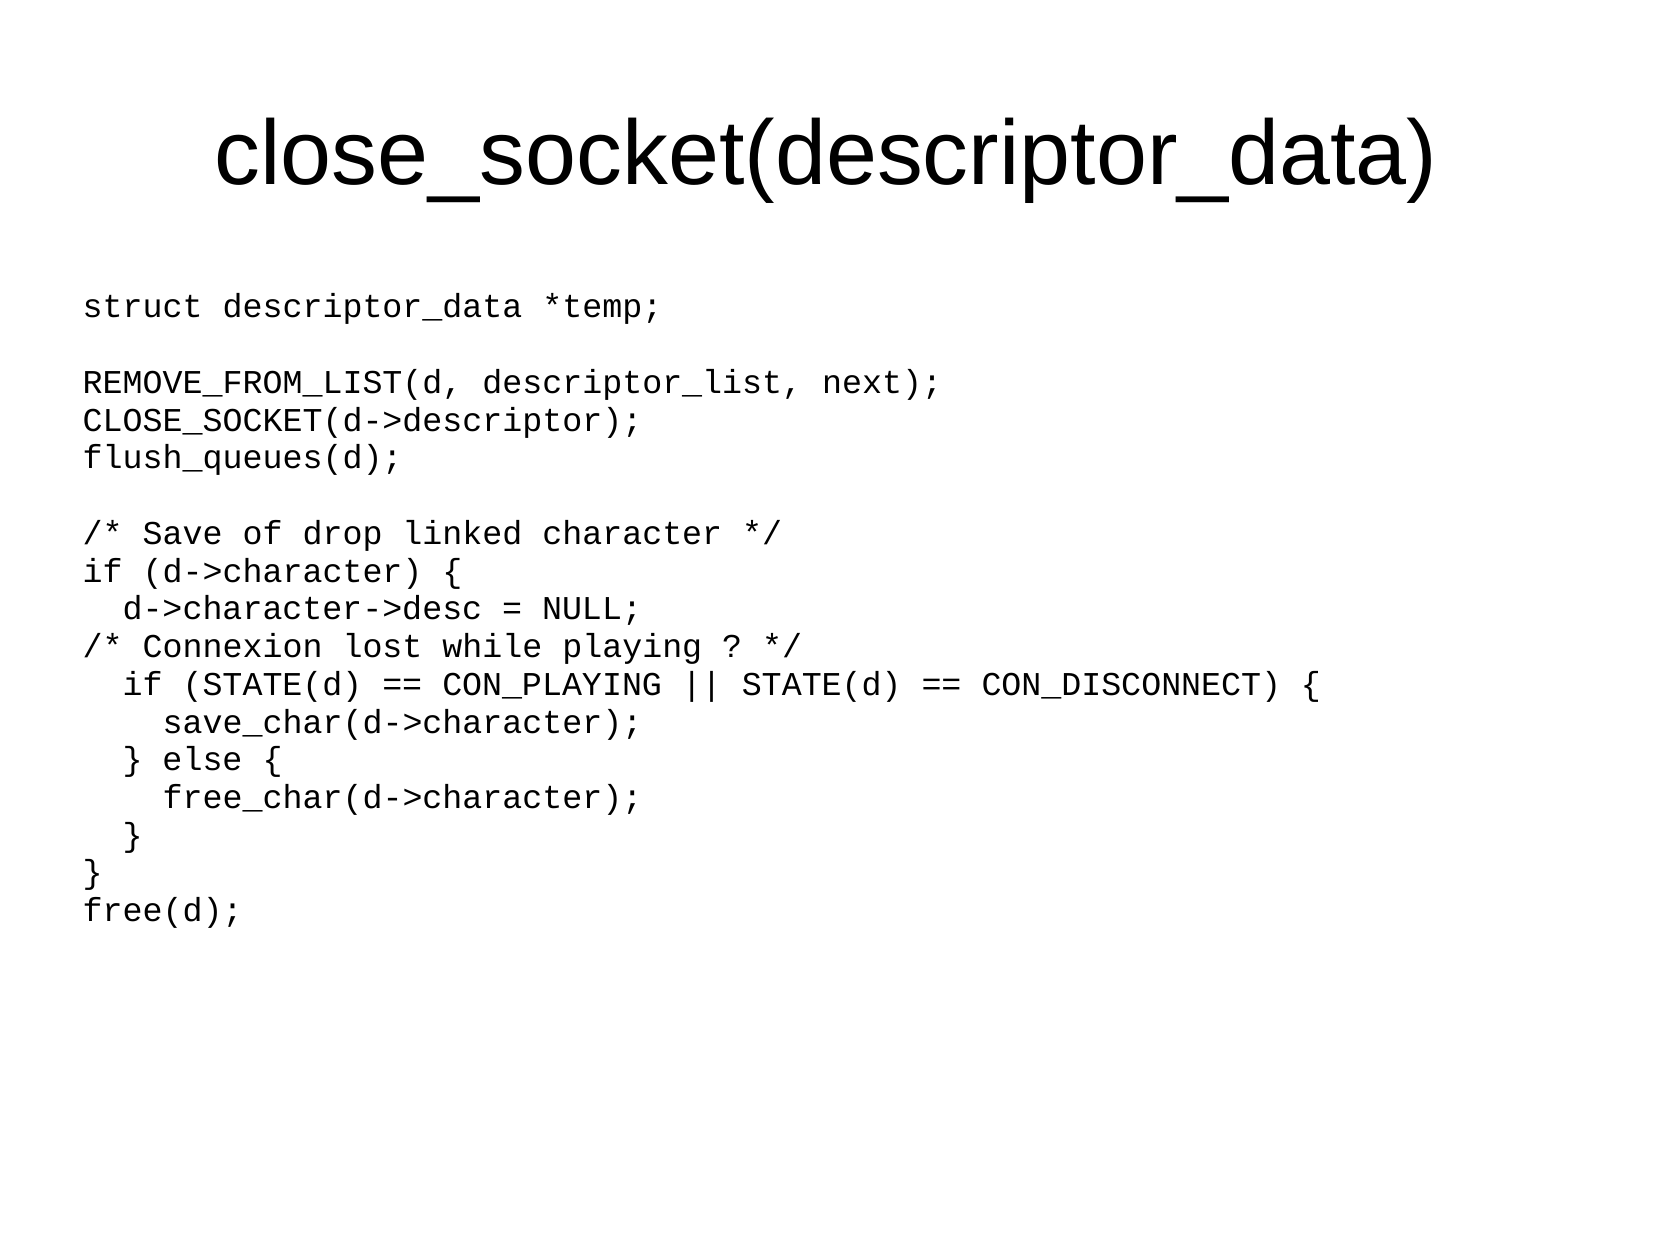

# close_socket(descriptor_data)
struct descriptor_data *temp;
REMOVE_FROM_LIST(d, descriptor_list, next);
CLOSE_SOCKET(d->descriptor);
flush_queues(d);
/* Save of drop linked character */
if (d->character) {
 d->character->desc = NULL;
/* Connexion lost while playing ? */
 if (STATE(d) == CON_PLAYING || STATE(d) == CON_DISCONNECT) {
 save_char(d->character);
 } else {
 free_char(d->character);
 }
}
free(d);